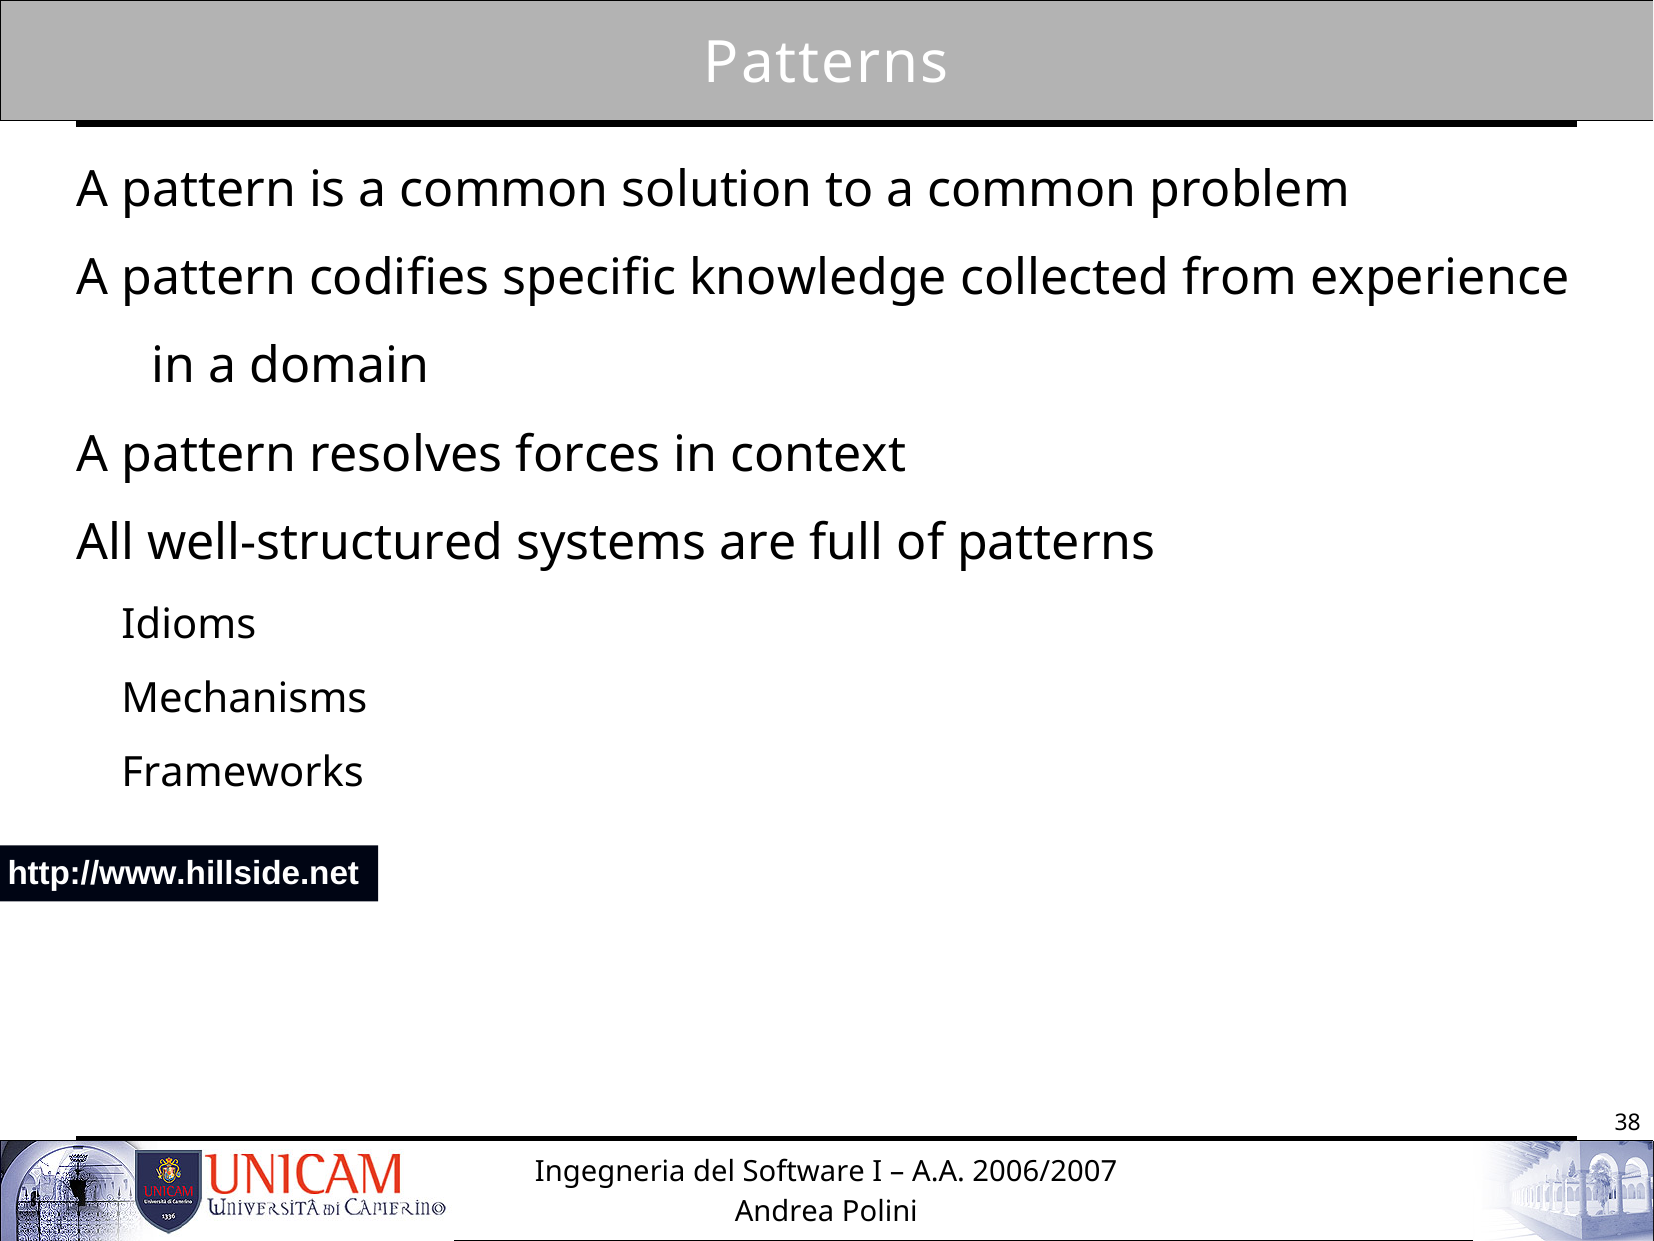

# Patterns
A pattern is a common solution to a common problem
A pattern codifies specific knowledge collected from experience in a domain
A pattern resolves forces in context
All well-structured systems are full of patterns
Idioms
Mechanisms
Frameworks
http://www.hillside.net
38